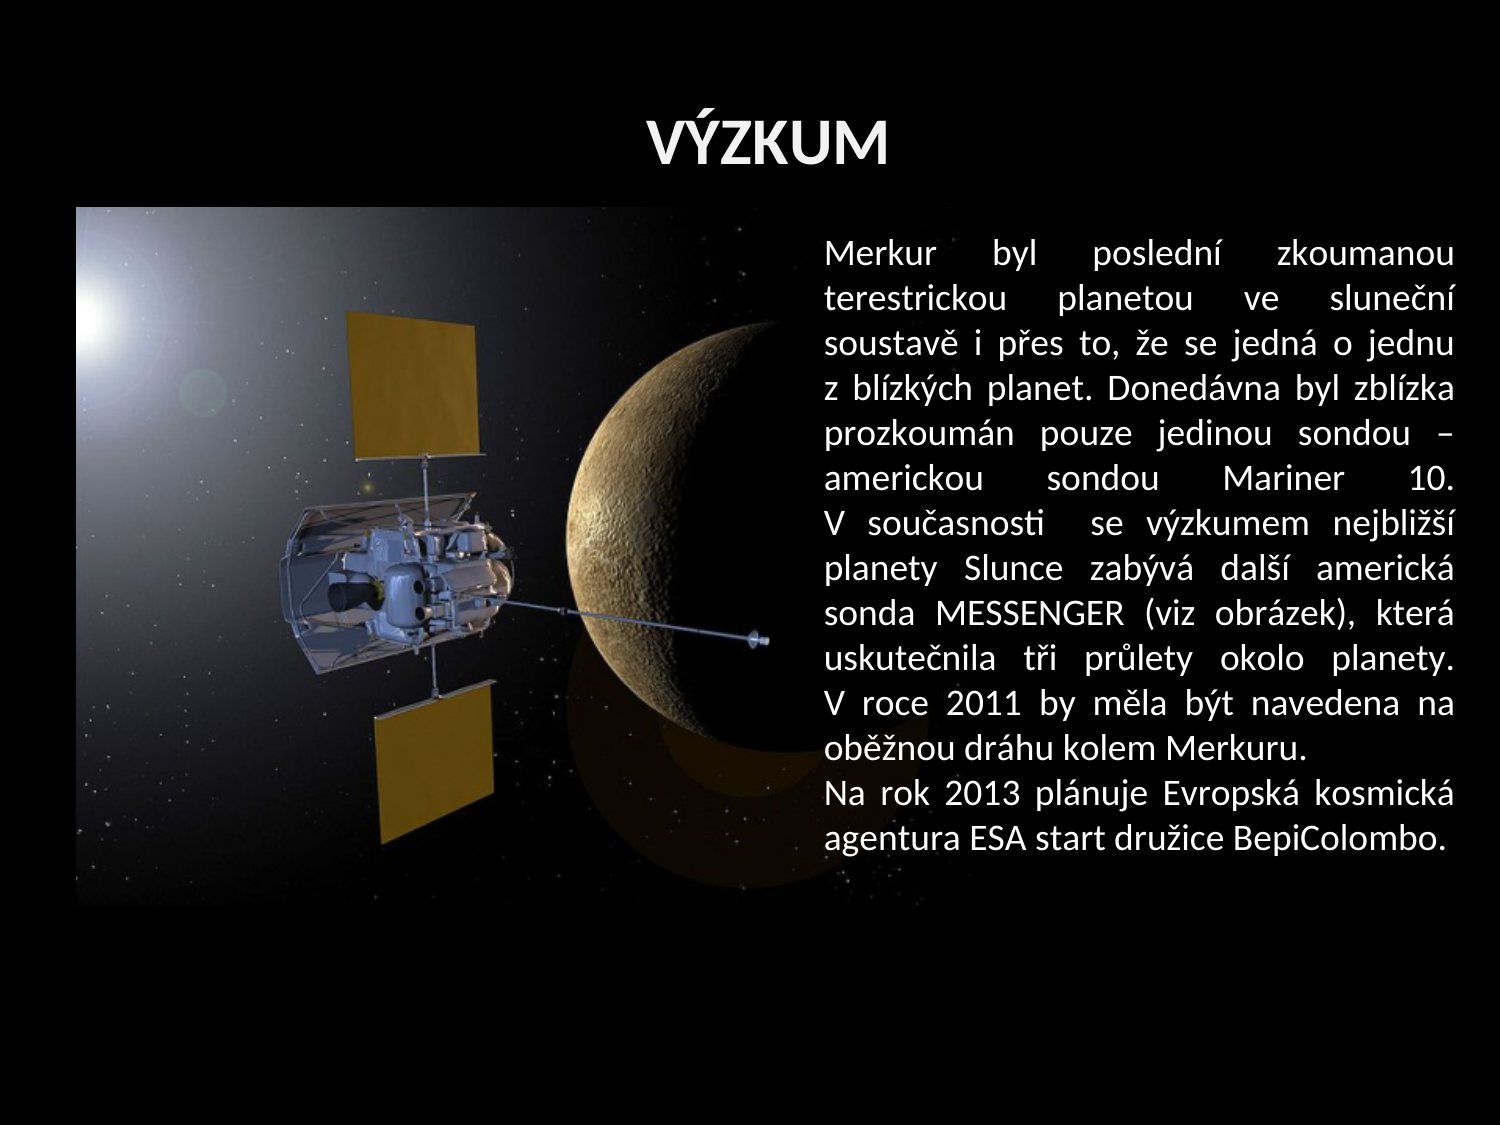

VÝZKUM
Merkur byl poslední zkoumanou terestrickou planetou ve sluneční soustavě i přes to, že se jedná o jednu
z blízkých planet. Donedávna byl zblízka prozkoumán pouze jedinou sondou – americkou sondou Mariner 10.
V současnosti se výzkumem nejbližší planety Slunce zabývá další americká sonda MESSENGER (viz obrázek), která uskutečnila tři průlety okolo planety.
V roce 2011 by měla být navedena na oběžnou dráhu kolem Merkuru.
Na rok 2013 plánuje Evropská kosmická agentura ESA start družice BepiColombo.